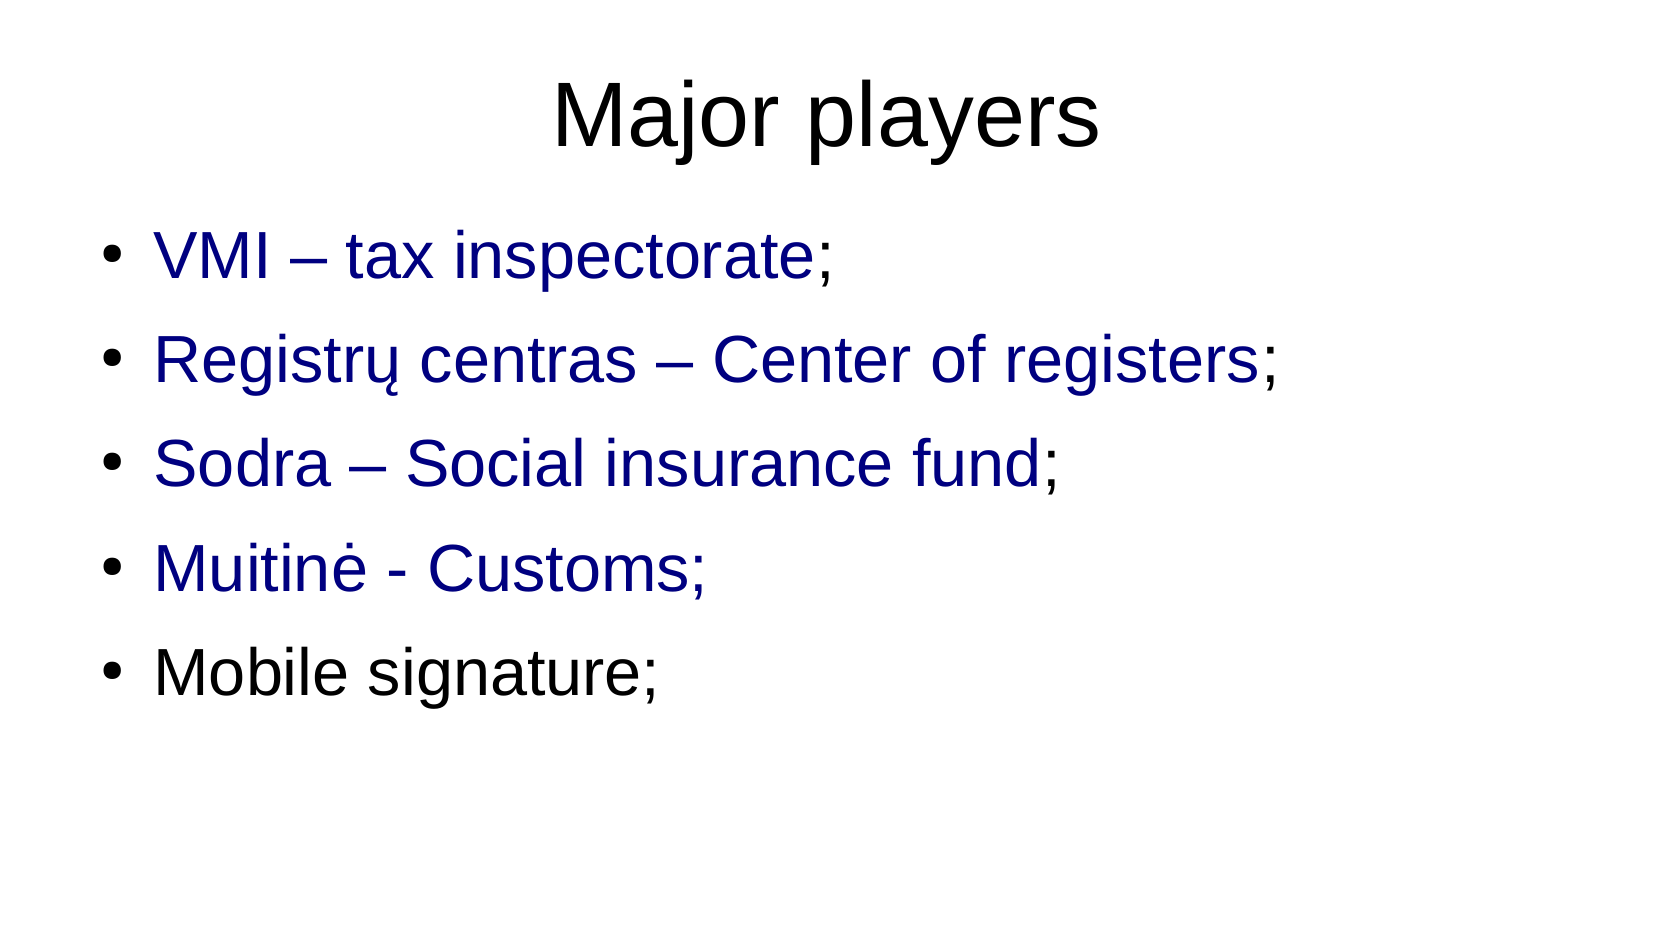

# Major players
VMI – tax inspectorate;
Registrų centras – Center of registers;
Sodra – Social insurance fund;
Muitinė - Customs;
Mobile signature;